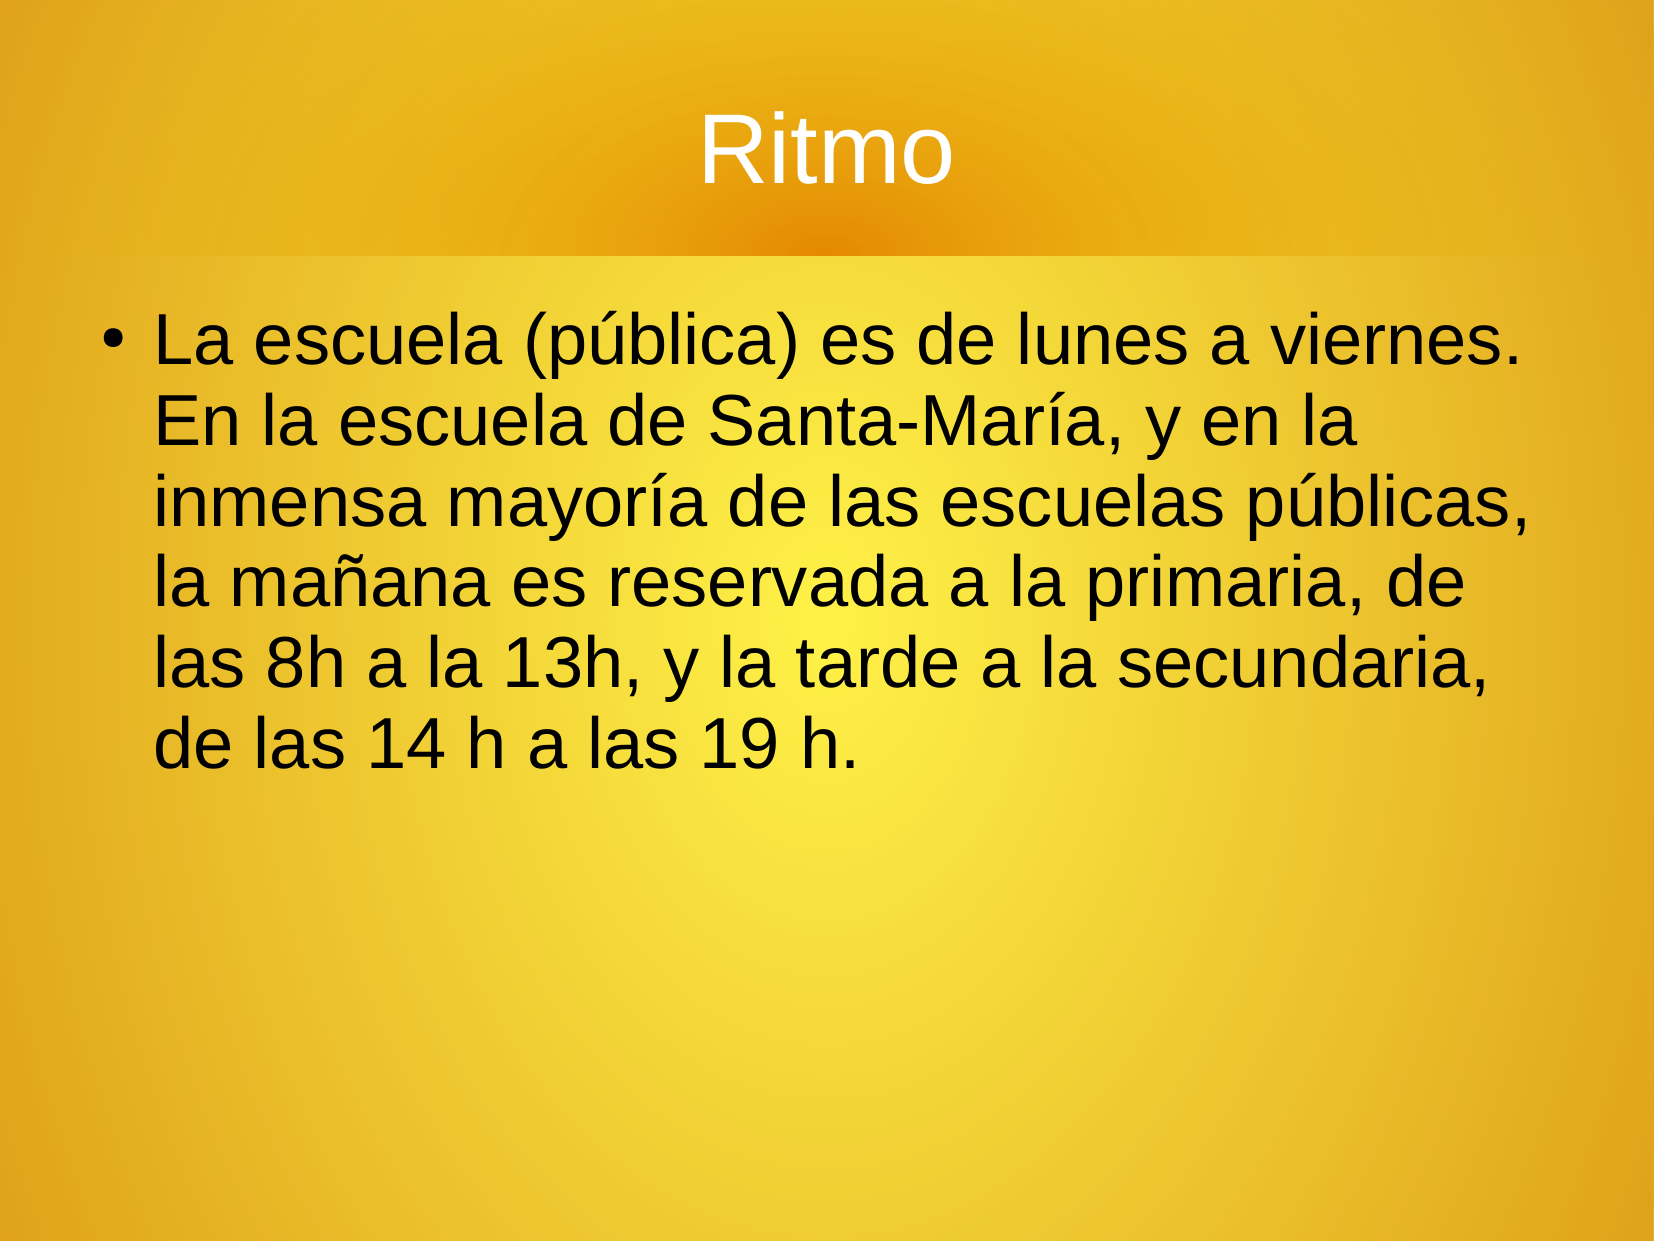

# Ritmo
La escuela (pública) es de lunes a viernes. En la escuela de Santa-María, y en la inmensa mayoría de las escuelas públicas, la mañana es reservada a la primaria, de las 8h a la 13h, y la tarde a la secundaria, de las 14 h a las 19 h.